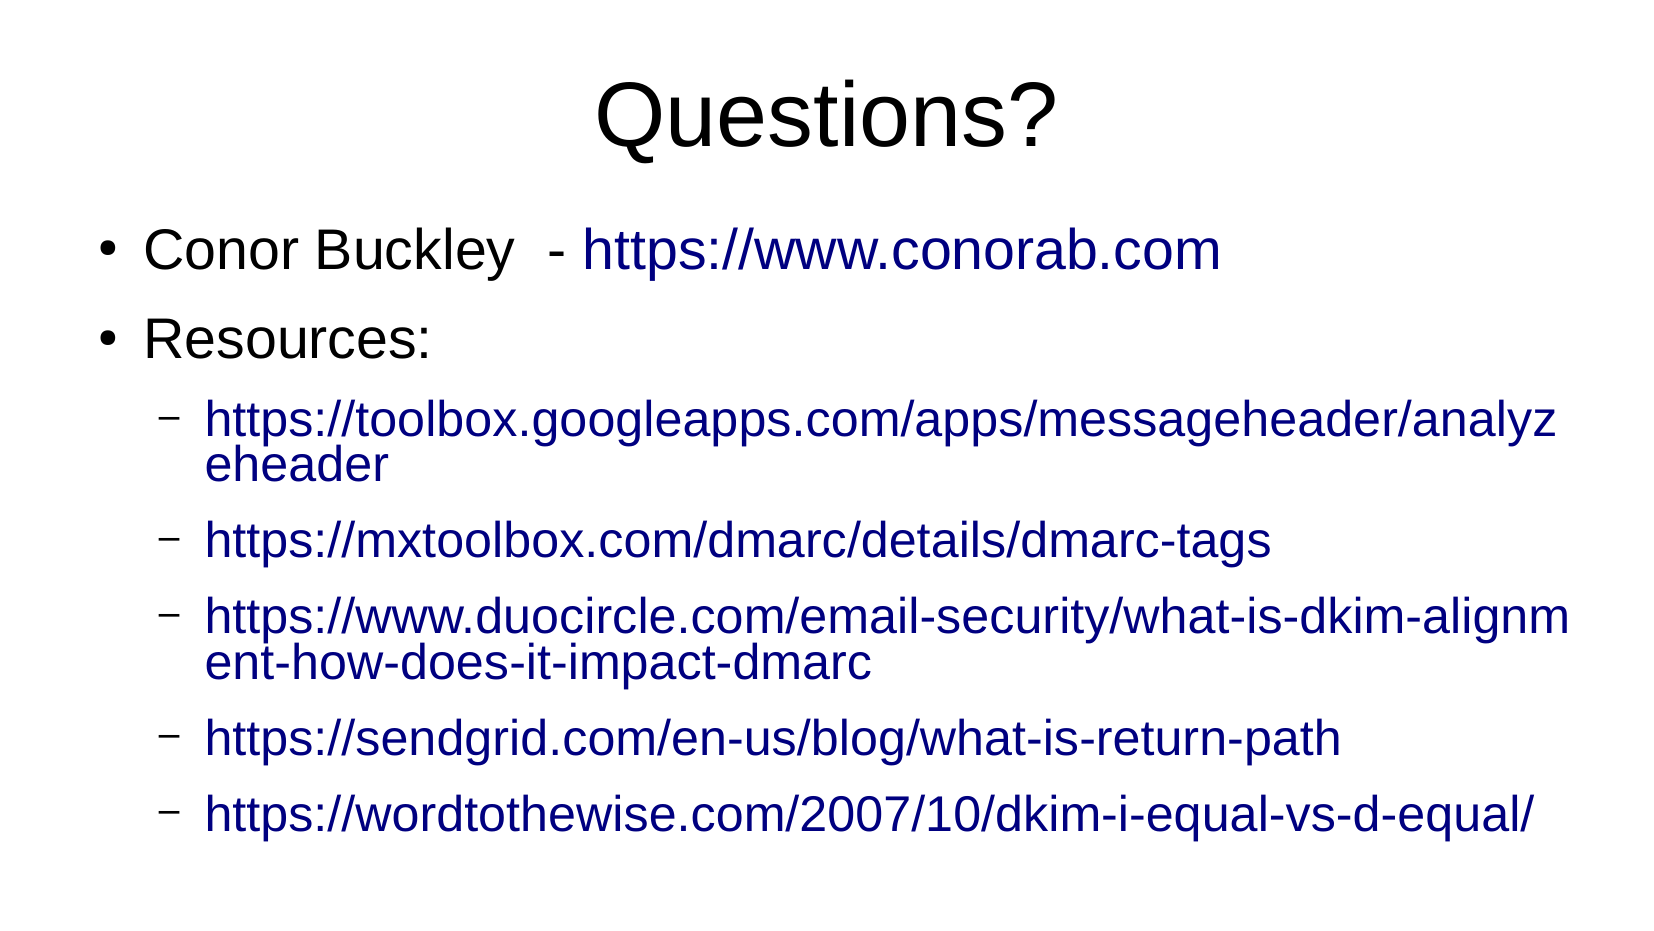

# Questions?
Conor Buckley - https://www.conorab.com
Resources:
https://toolbox.googleapps.com/apps/messageheader/analyzeheader
https://mxtoolbox.com/dmarc/details/dmarc-tags
https://www.duocircle.com/email-security/what-is-dkim-alignment-how-does-it-impact-dmarc
https://sendgrid.com/en-us/blog/what-is-return-path
https://wordtothewise.com/2007/10/dkim-i-equal-vs-d-equal/